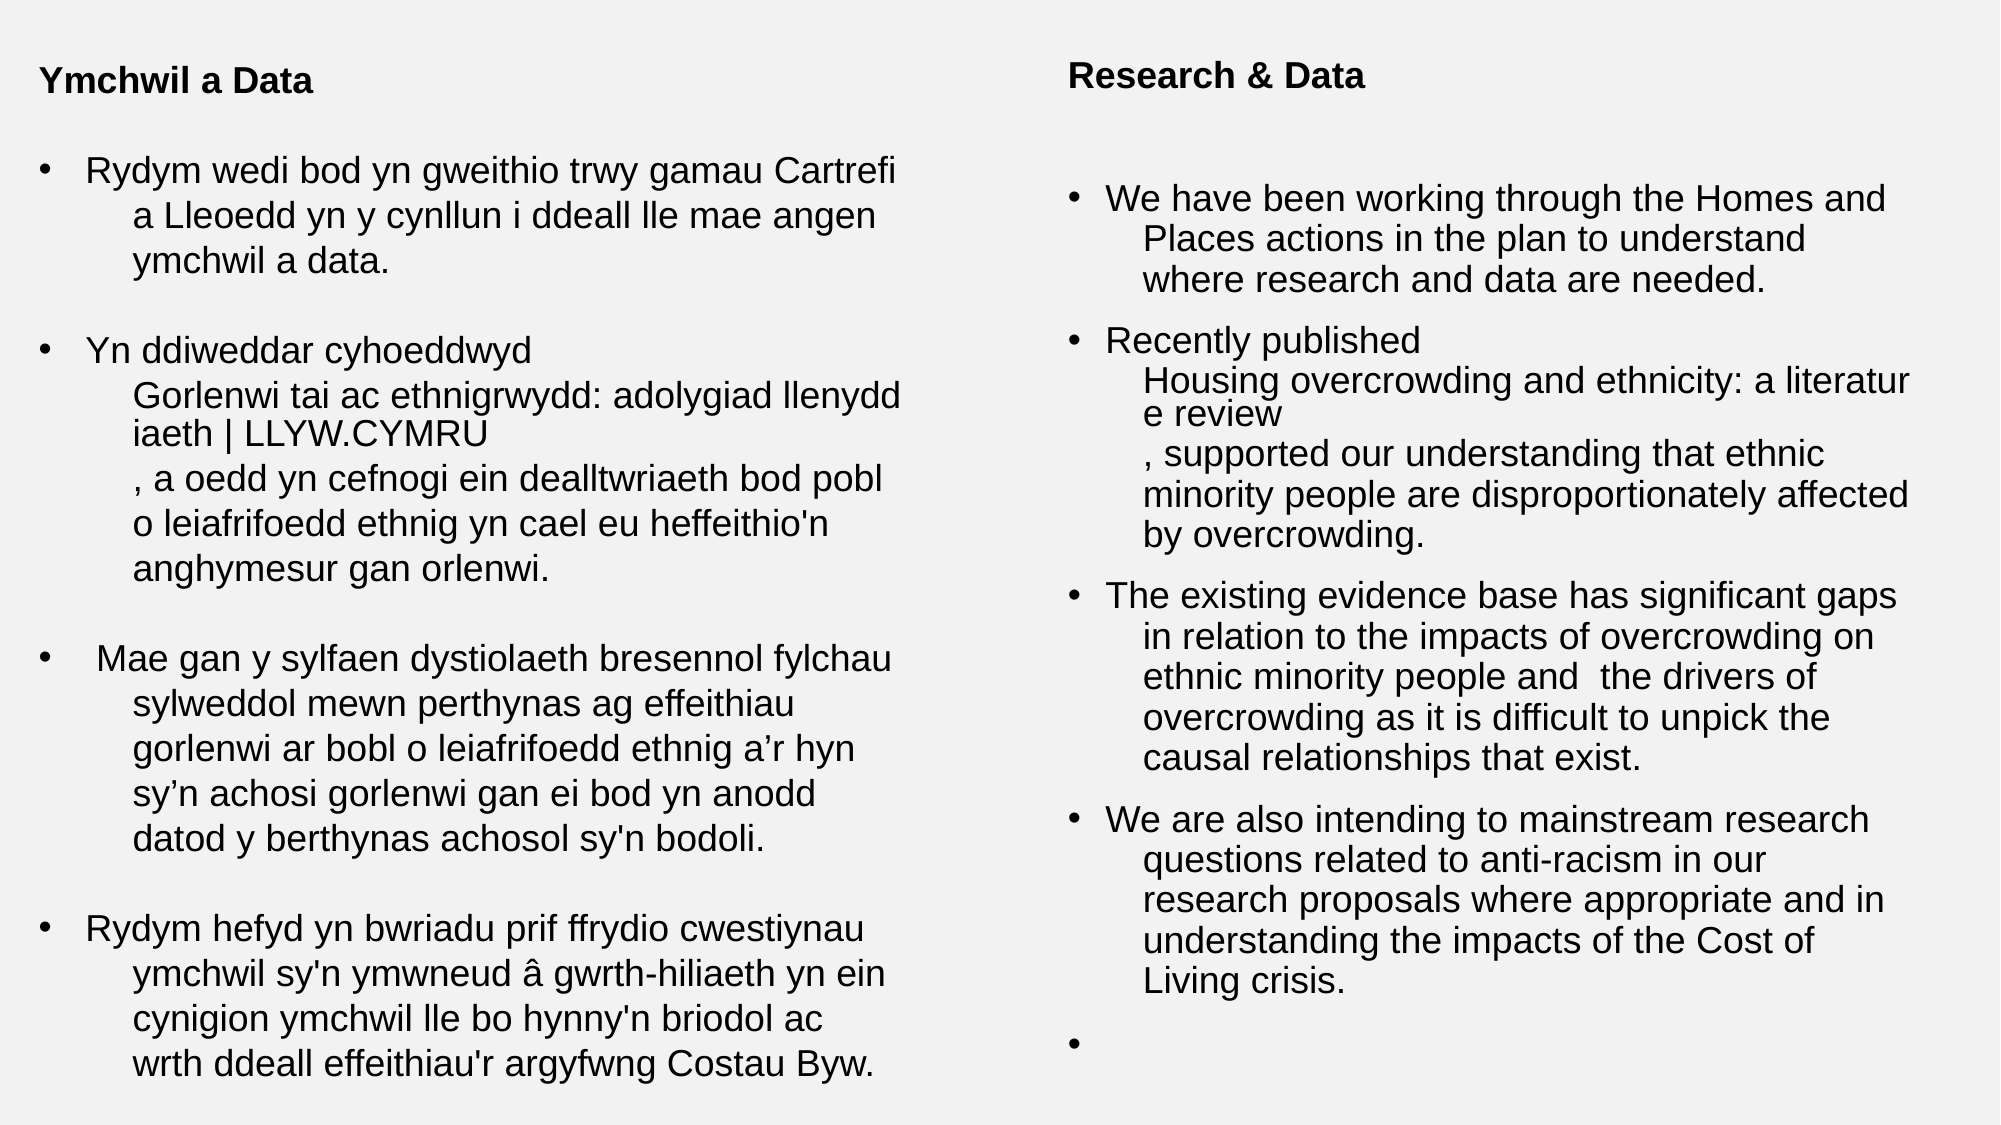

Ymchwil a Data
Rydym wedi bod yn gweithio trwy gamau Cartrefi a Lleoedd yn y cynllun i ddeall lle mae angen ymchwil a data.
Yn ddiweddar cyhoeddwyd Gorlenwi tai ac ethnigrwydd: adolygiad llenyddiaeth | LLYW.CYMRU, a oedd yn cefnogi ein dealltwriaeth bod pobl o leiafrifoedd ethnig yn cael eu heffeithio'n anghymesur gan orlenwi.
 Mae gan y sylfaen dystiolaeth bresennol fylchau sylweddol mewn perthynas ag effeithiau gorlenwi ar bobl o leiafrifoedd ethnig a’r hyn sy’n achosi gorlenwi gan ei bod yn anodd datod y berthynas achosol sy'n bodoli.
Rydym hefyd yn bwriadu prif ffrydio cwestiynau ymchwil sy'n ymwneud â gwrth-hiliaeth yn ein cynigion ymchwil lle bo hynny'n briodol ac wrth ddeall effeithiau'r argyfwng Costau Byw.
# Research & Data
We have been working through the Homes and Places actions in the plan to understand where research and data are needed.
Recently published Housing overcrowding and ethnicity: a literature review, supported our understanding that ethnic minority people are disproportionately affected by overcrowding.
The existing evidence base has significant gaps in relation to the impacts of overcrowding on ethnic minority people and the drivers of overcrowding as it is difficult to unpick the causal relationships that exist.
We are also intending to mainstream research questions related to anti-racism in our research proposals where appropriate and in understanding the impacts of the Cost of Living crisis.